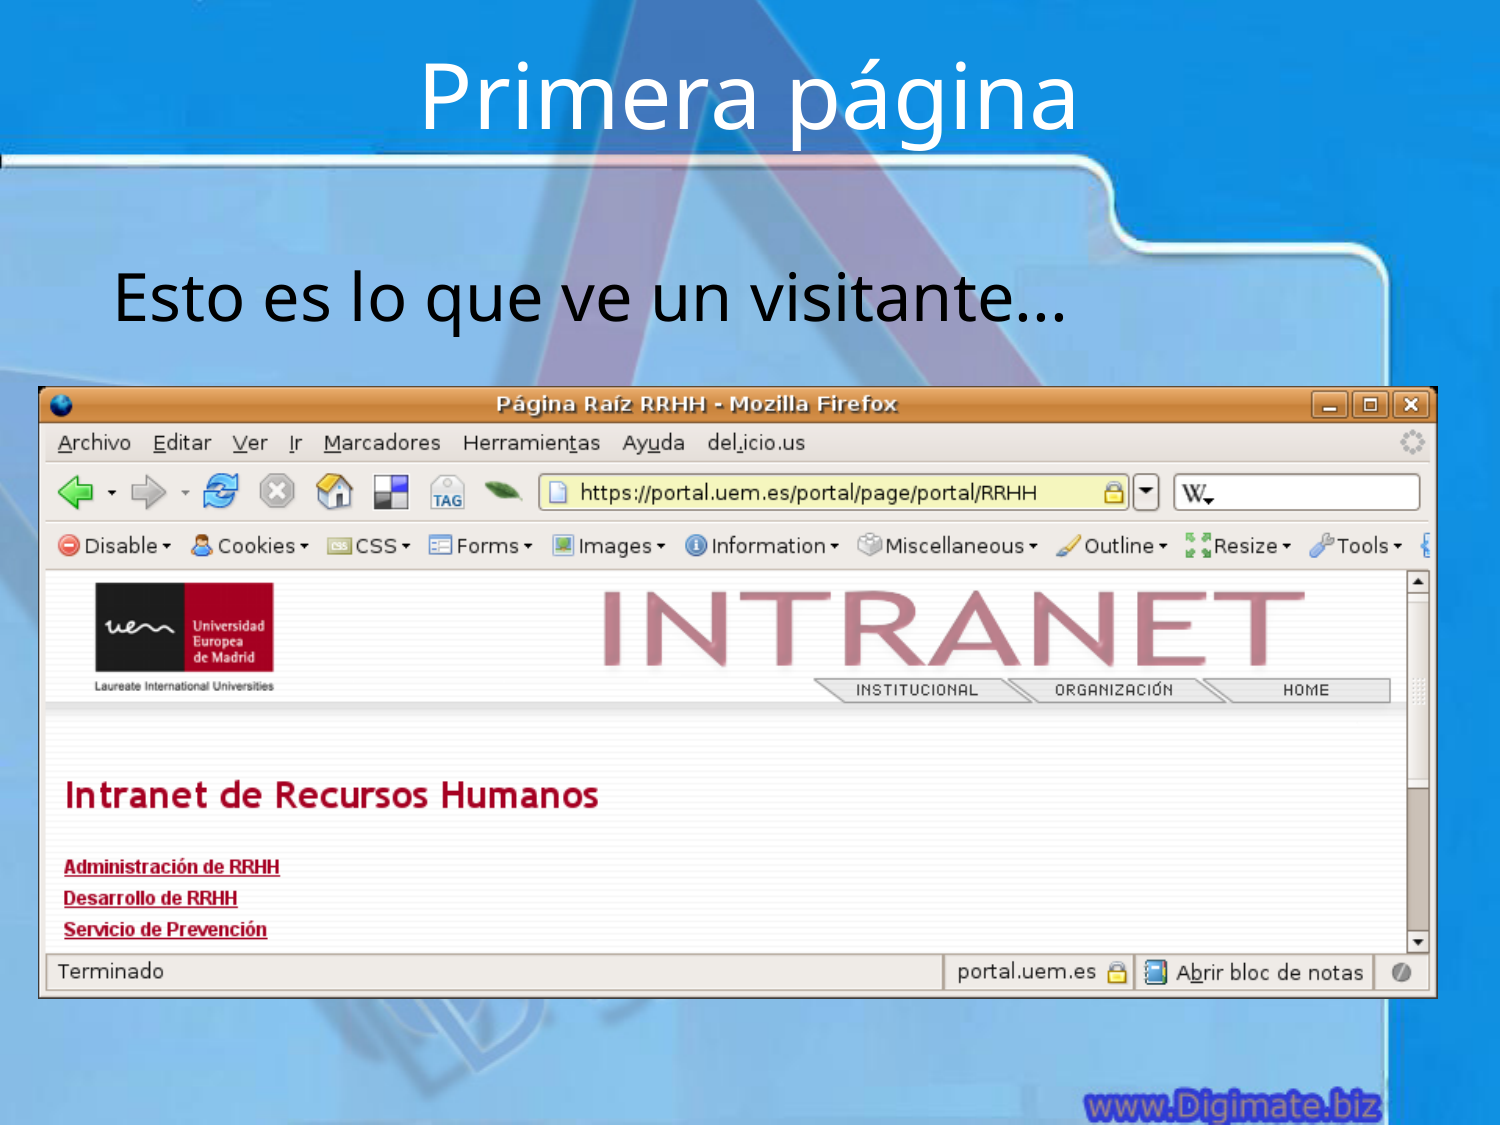

# Primera página
Esto es lo que ve un visitante...